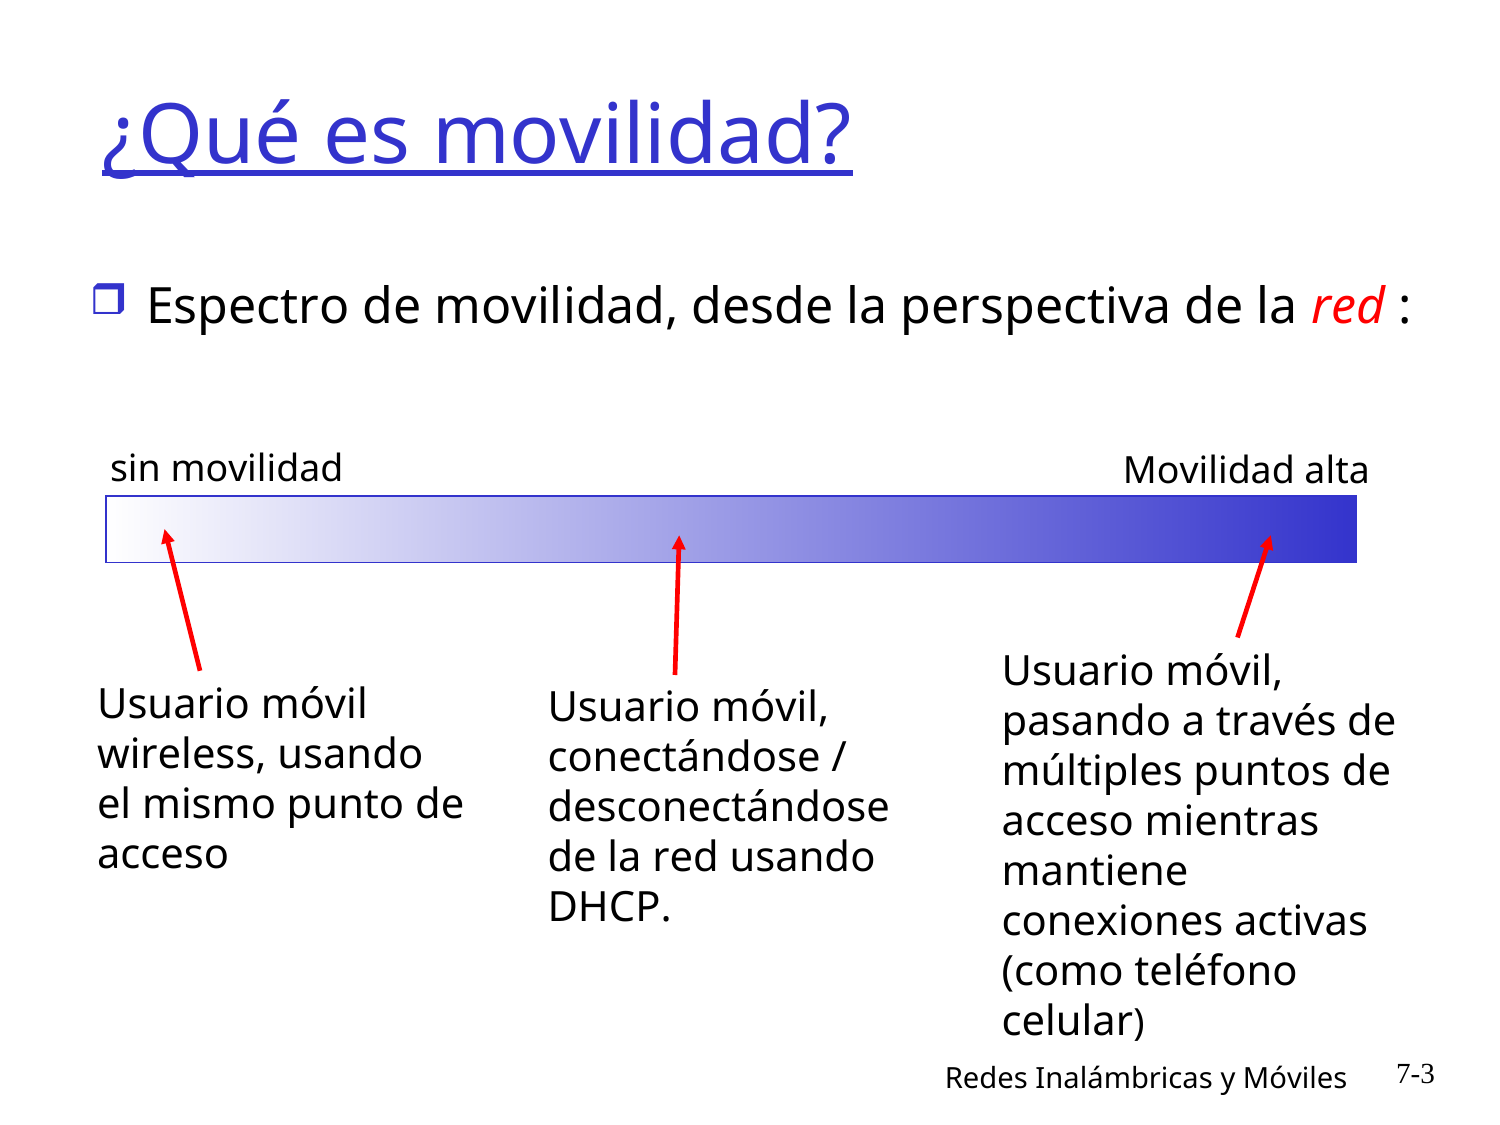

# ¿Qué es movilidad?
Espectro de movilidad, desde la perspectiva de la red :
sin movilidad
Movilidad alta
Usuario móvil, pasando a través de múltiples puntos de acceso mientras mantiene conexiones activas (como teléfono celular)
Usuario móvil
wireless, usando
el mismo punto de
acceso
Usuario móvil, conectándose / desconectándose de la red usando DHCP.
3